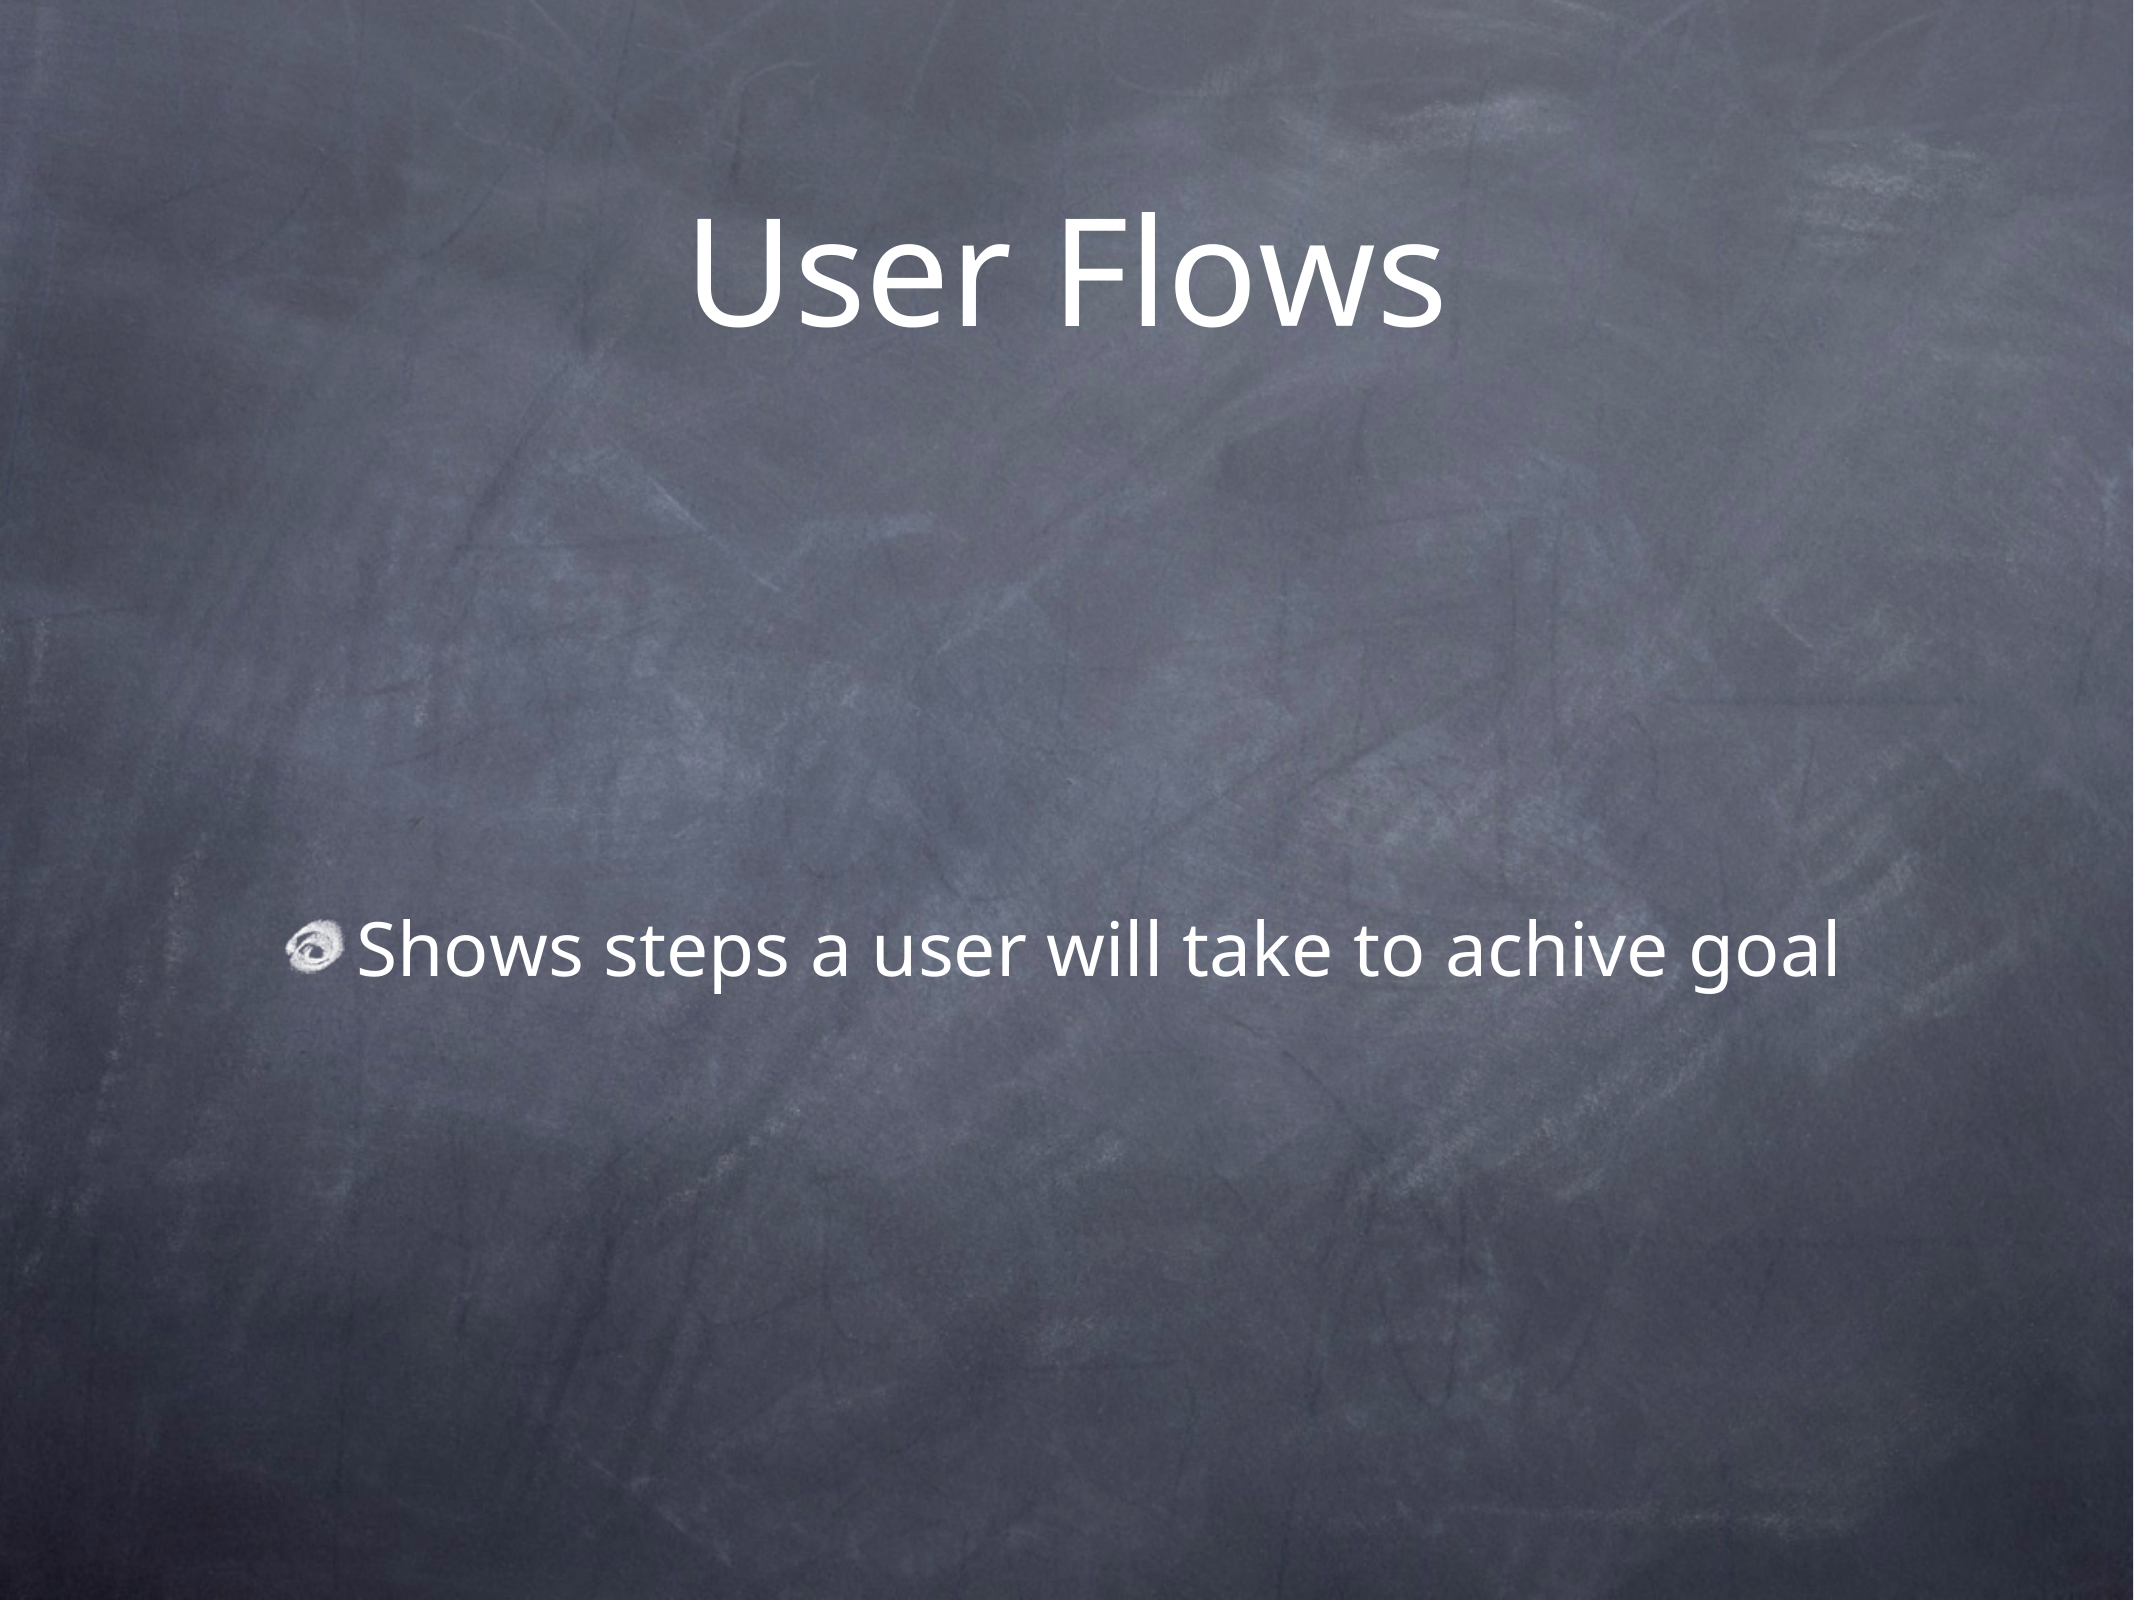

User Flows
Shows steps a user will take to achive goal